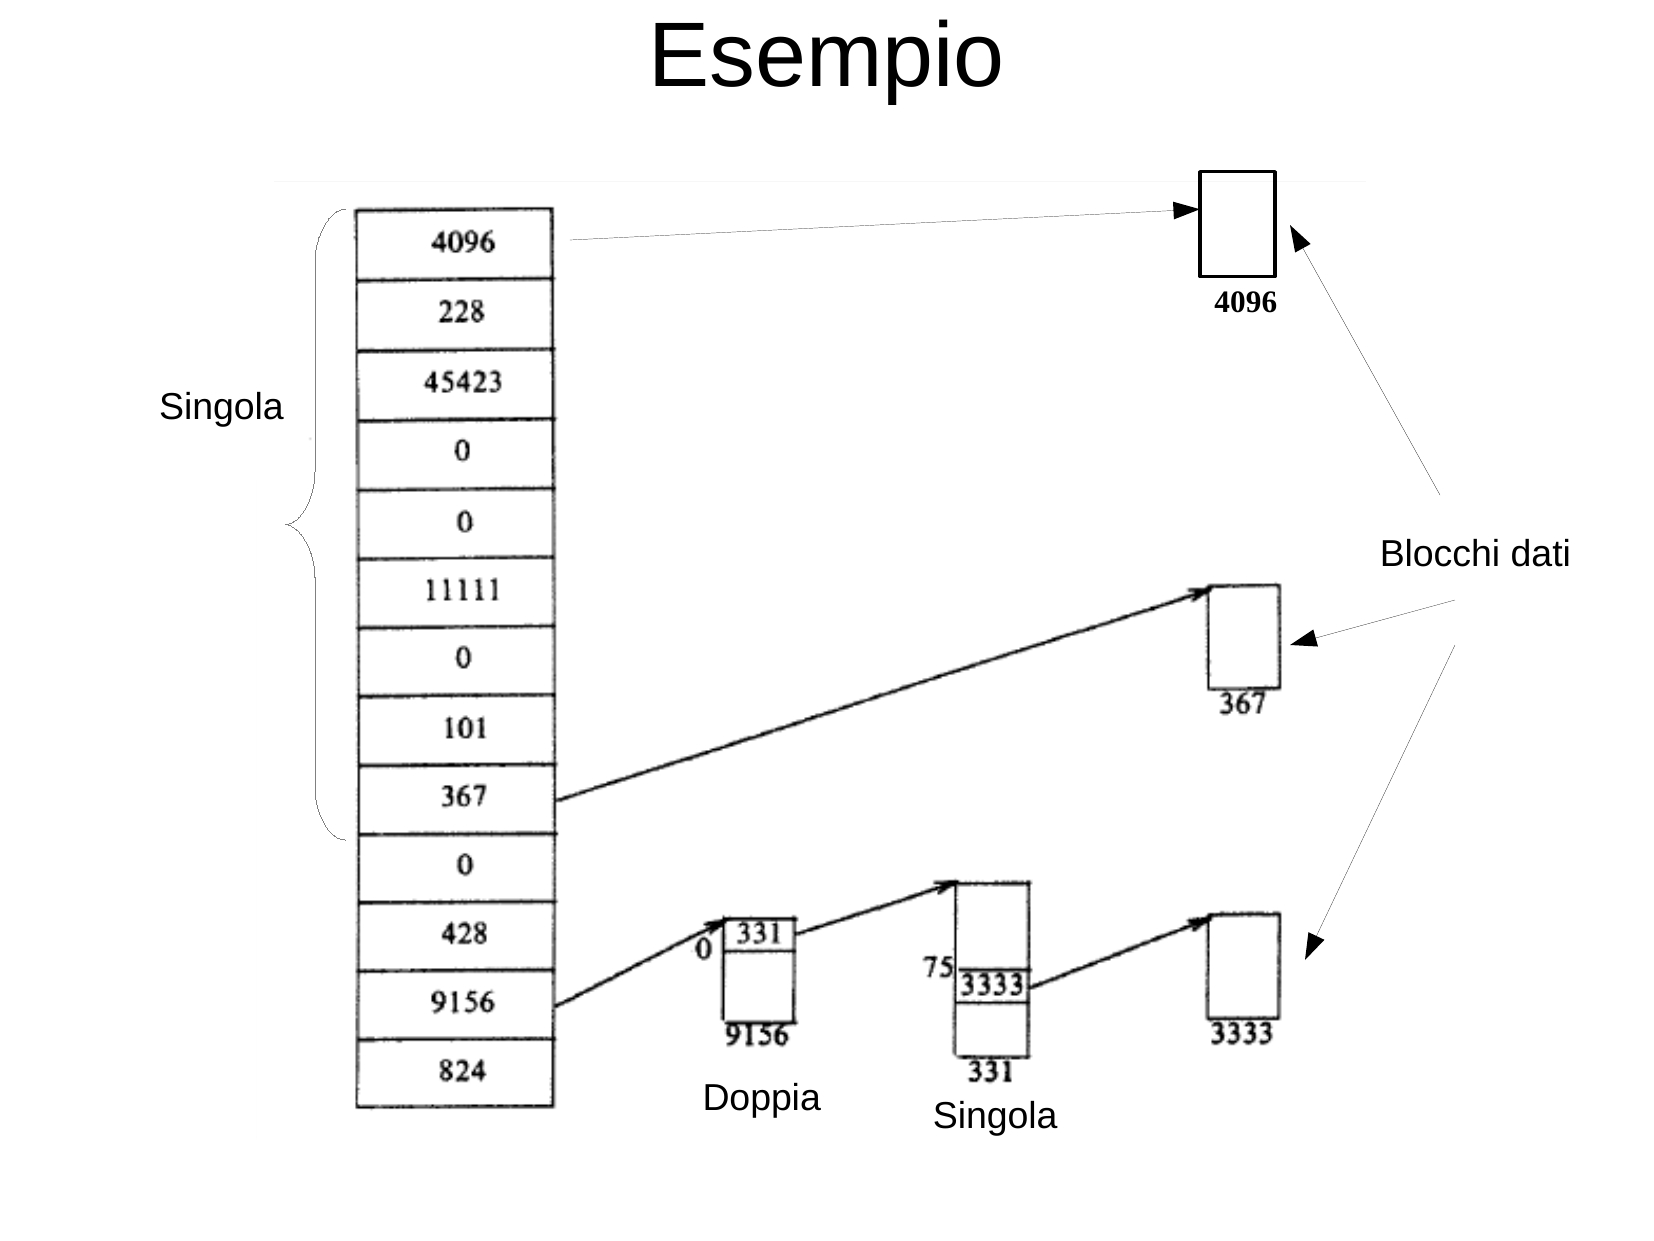

# Esempio
4096
Singola
Blocchi dati
Doppia
Singola